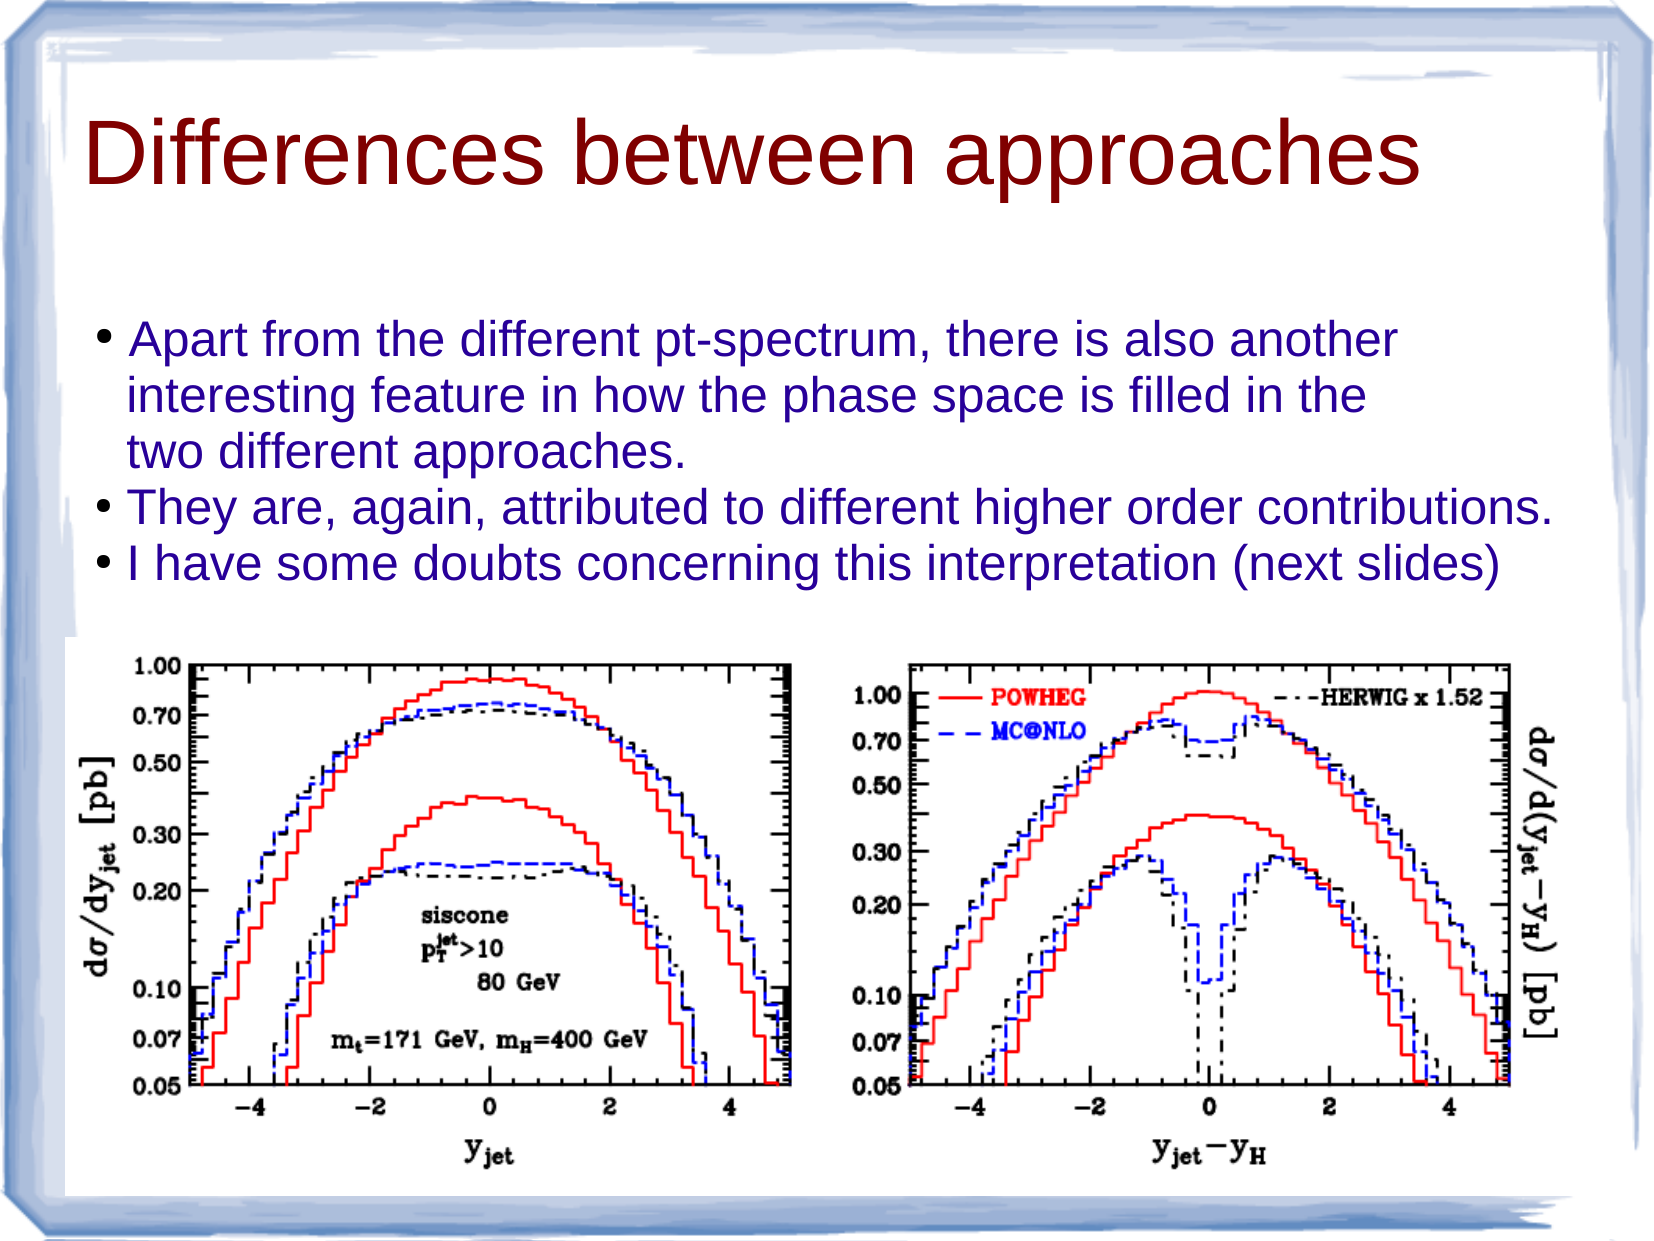

# Differences between approaches
 Apart from the different pt-spectrum, there is also another
 interesting feature in how the phase space is filled in the
 two different approaches.
 They are, again, attributed to different higher order contributions.
 I have some doubts concerning this interpretation (next slides)